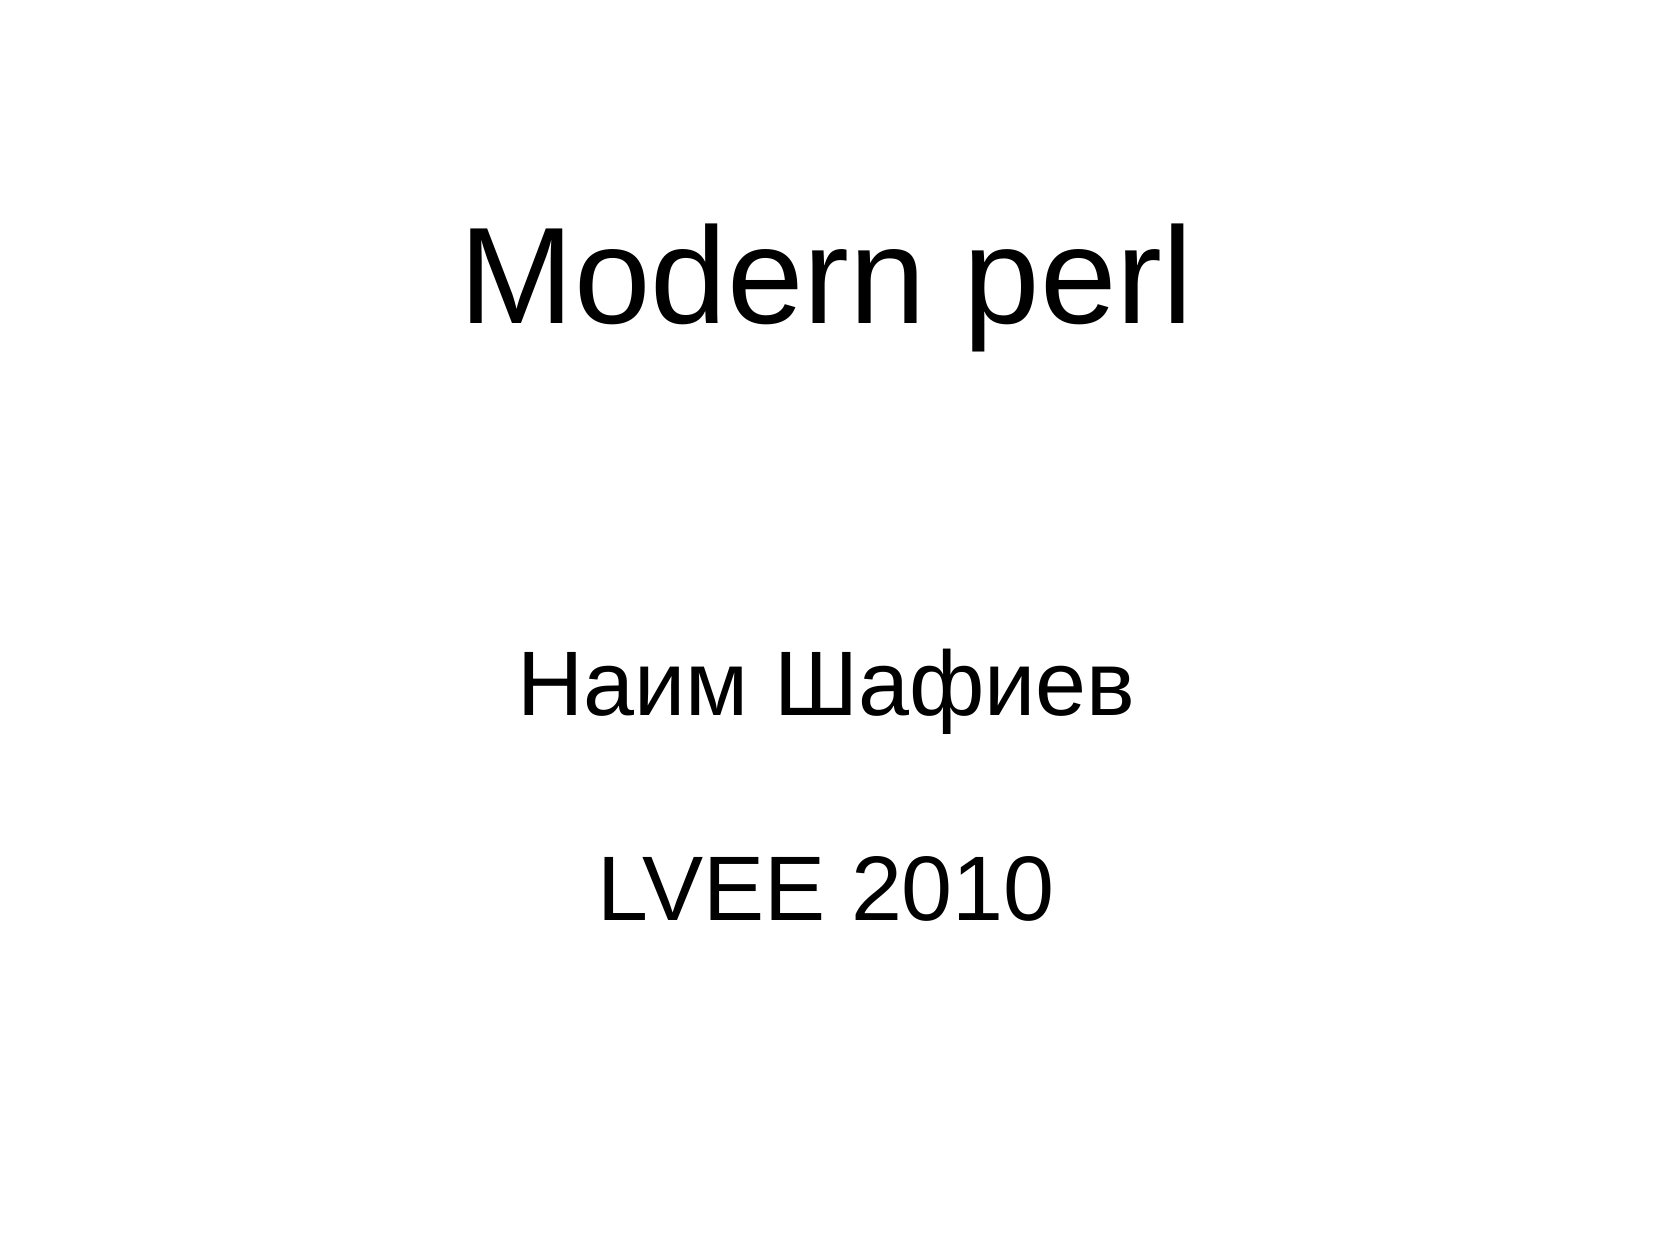

# Modern perl
Наим Шафиев
LVEE 2010